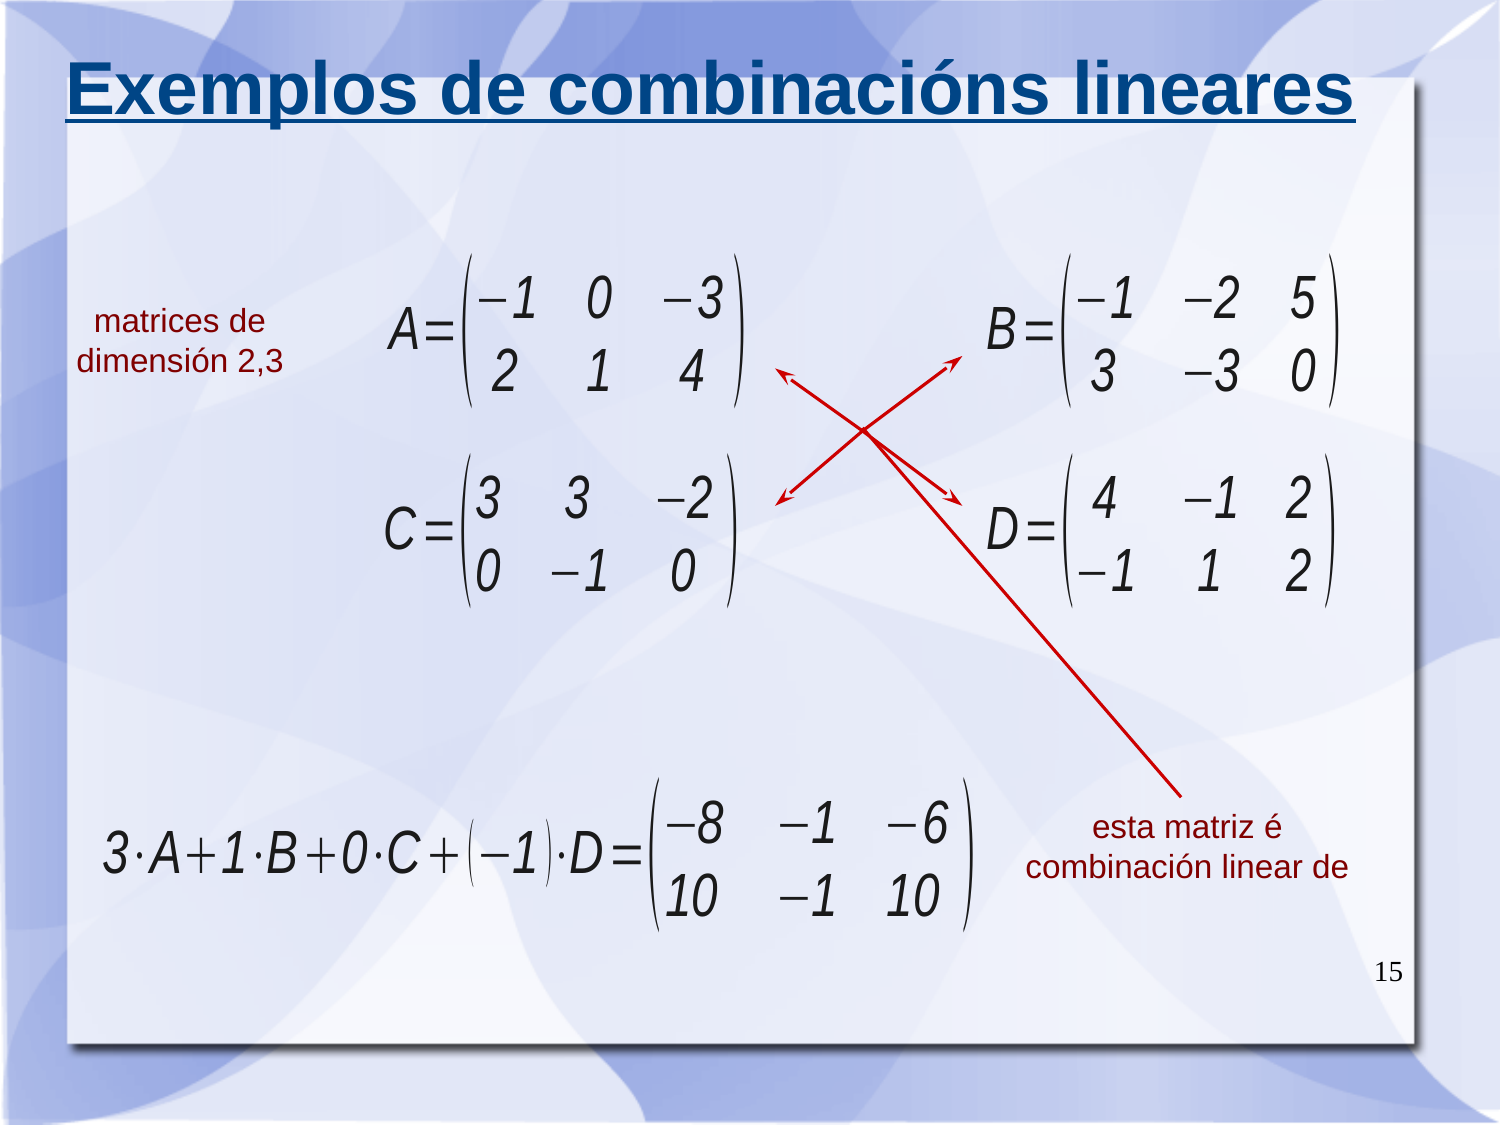

# Exemplos de combinacións lineares
matrices de dimensión 2,3
esta matriz é combinación linear de
15